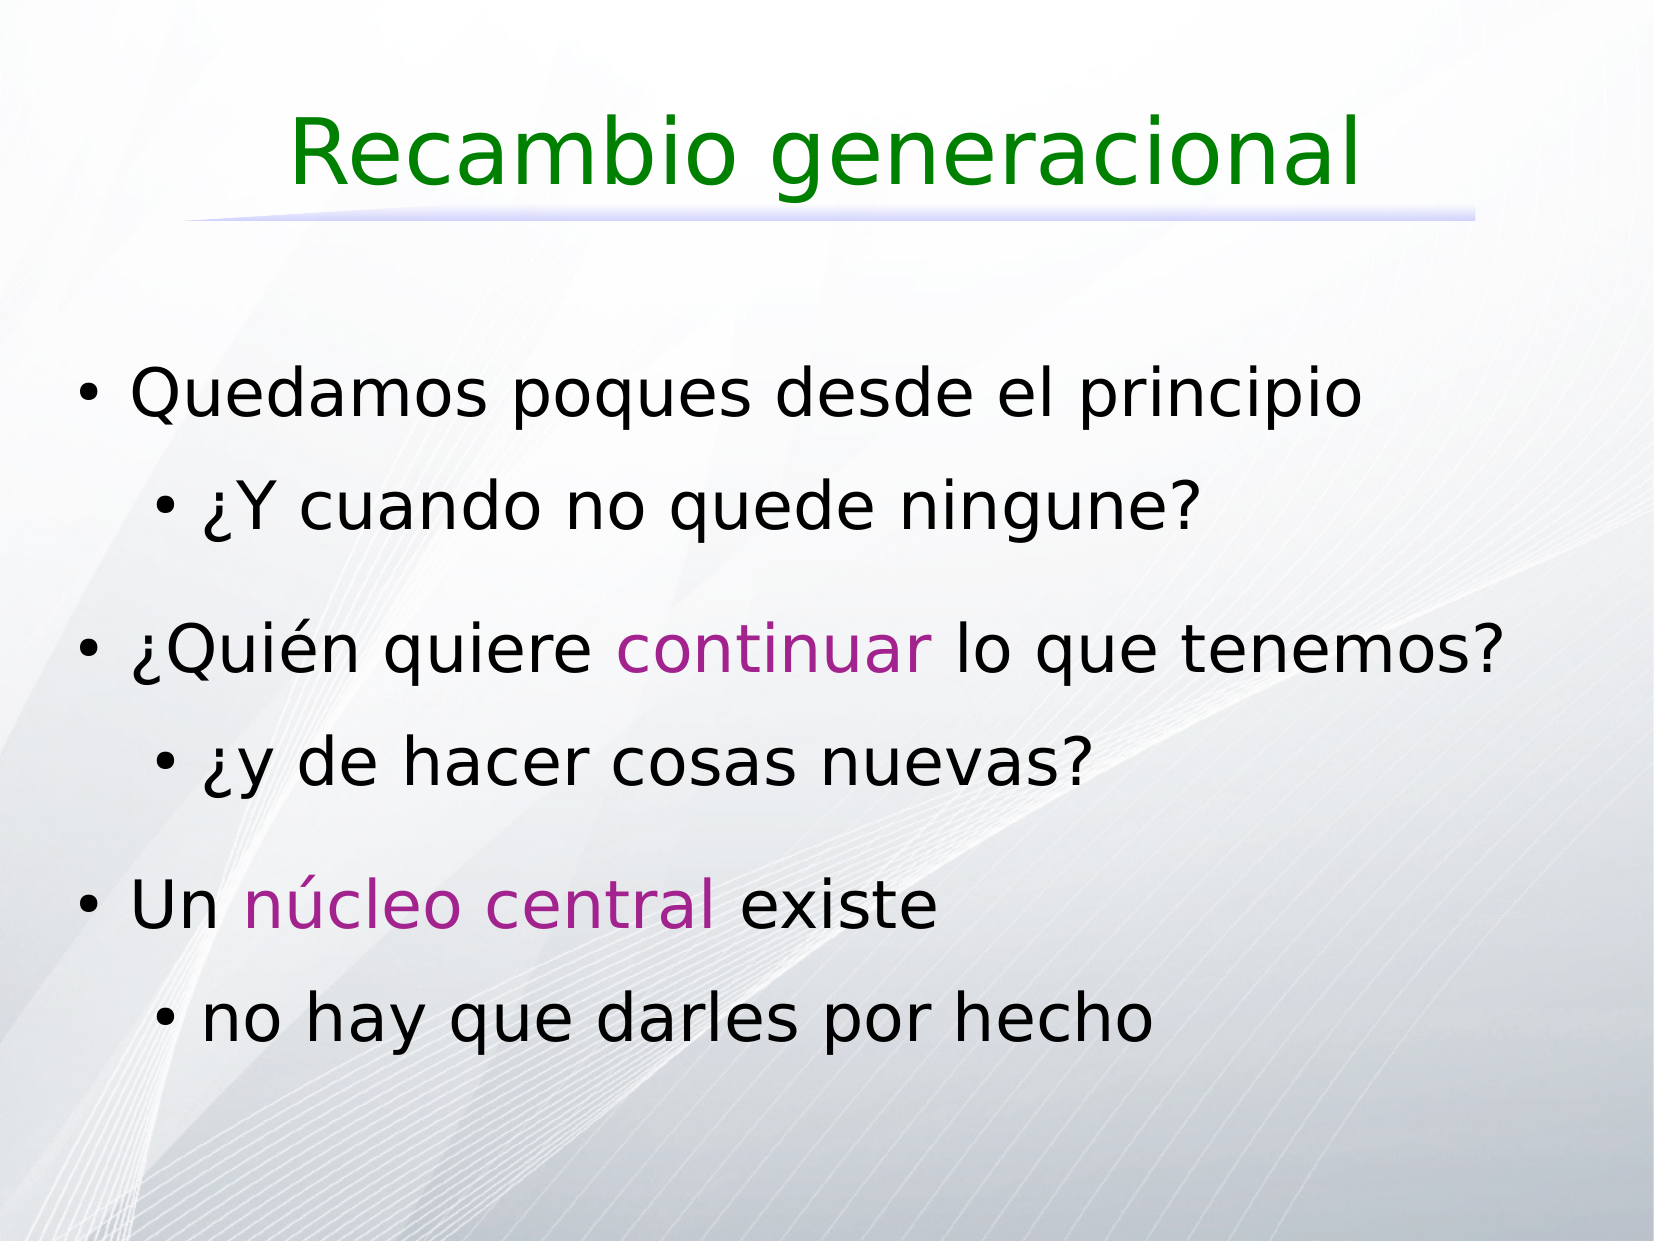

# Recambio generacional
Quedamos poques desde el principio
¿Y cuando no quede ningune?
¿Quién quiere continuar lo que tenemos?
¿y de hacer cosas nuevas?
Un núcleo central existe
no hay que darles por hecho